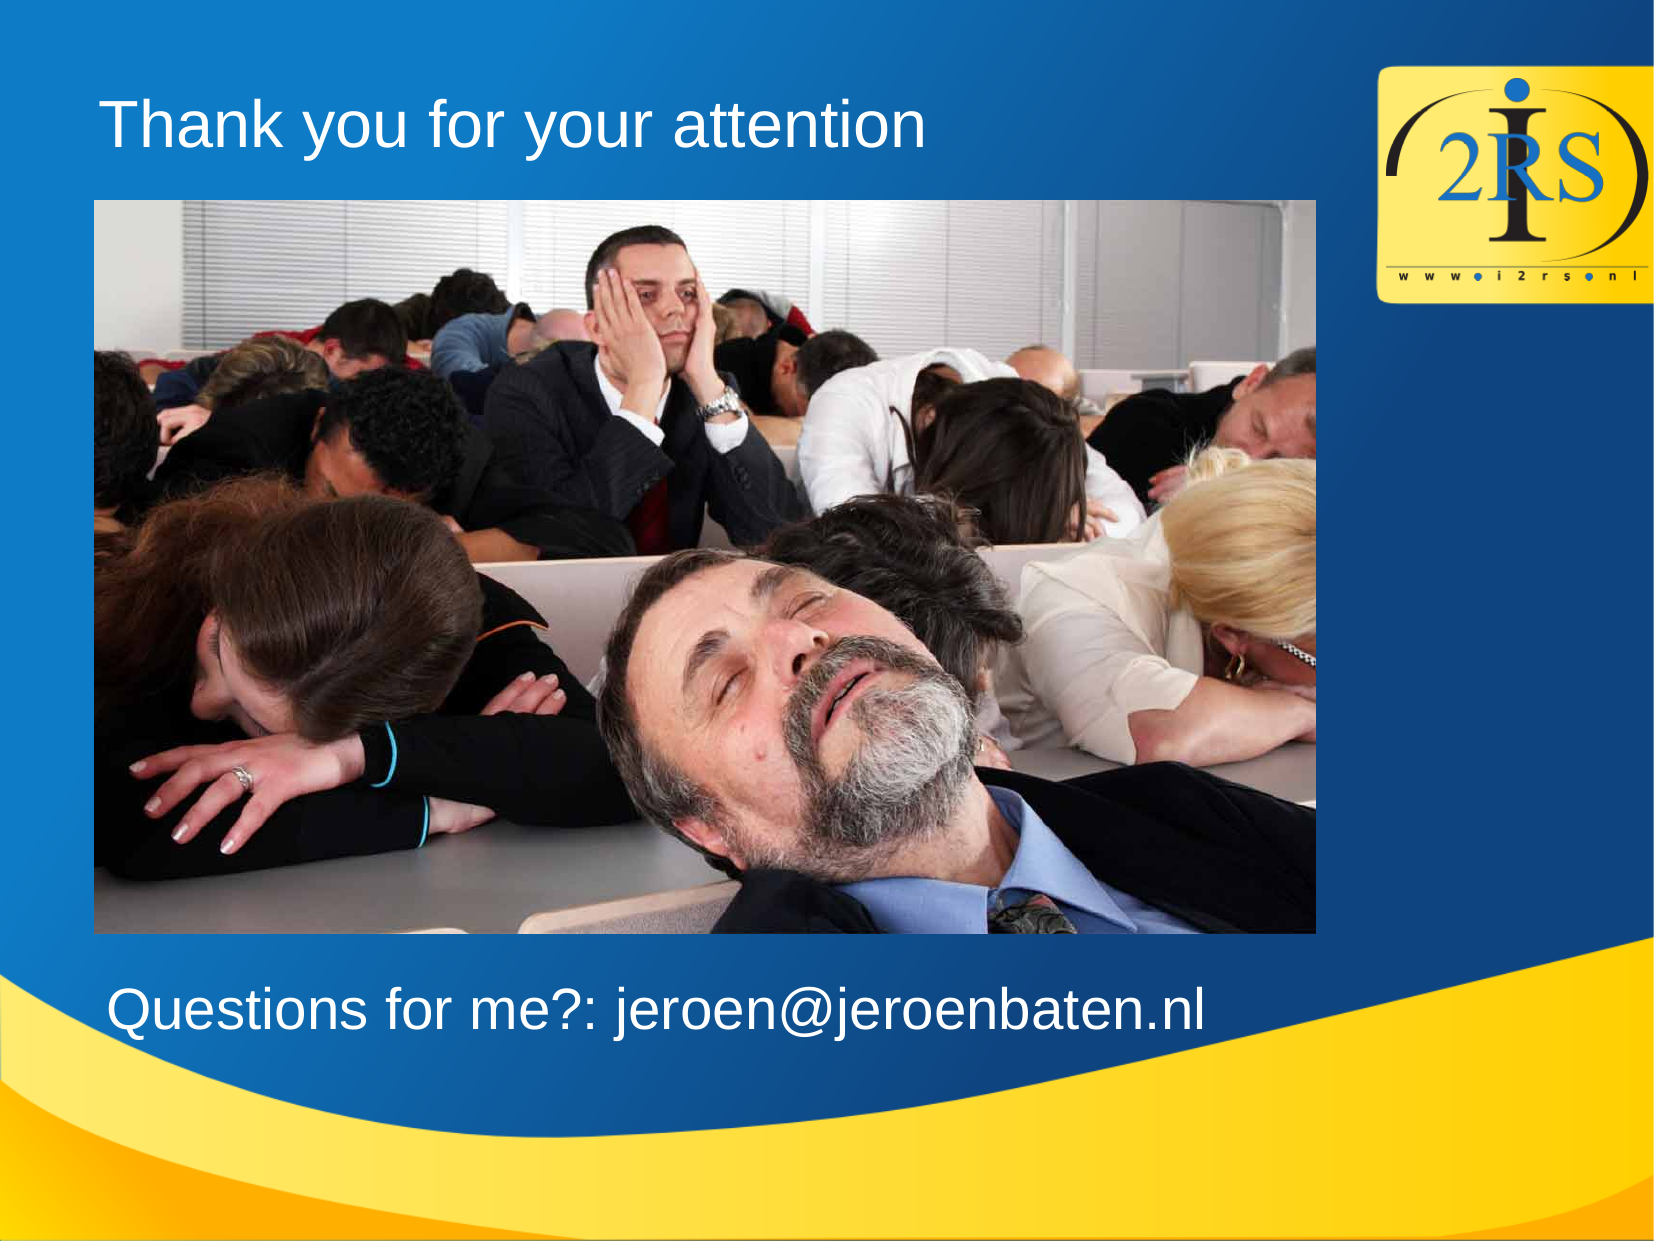

Thank you for your attention
# Questions for me?: jeroen@jeroenbaten.nl